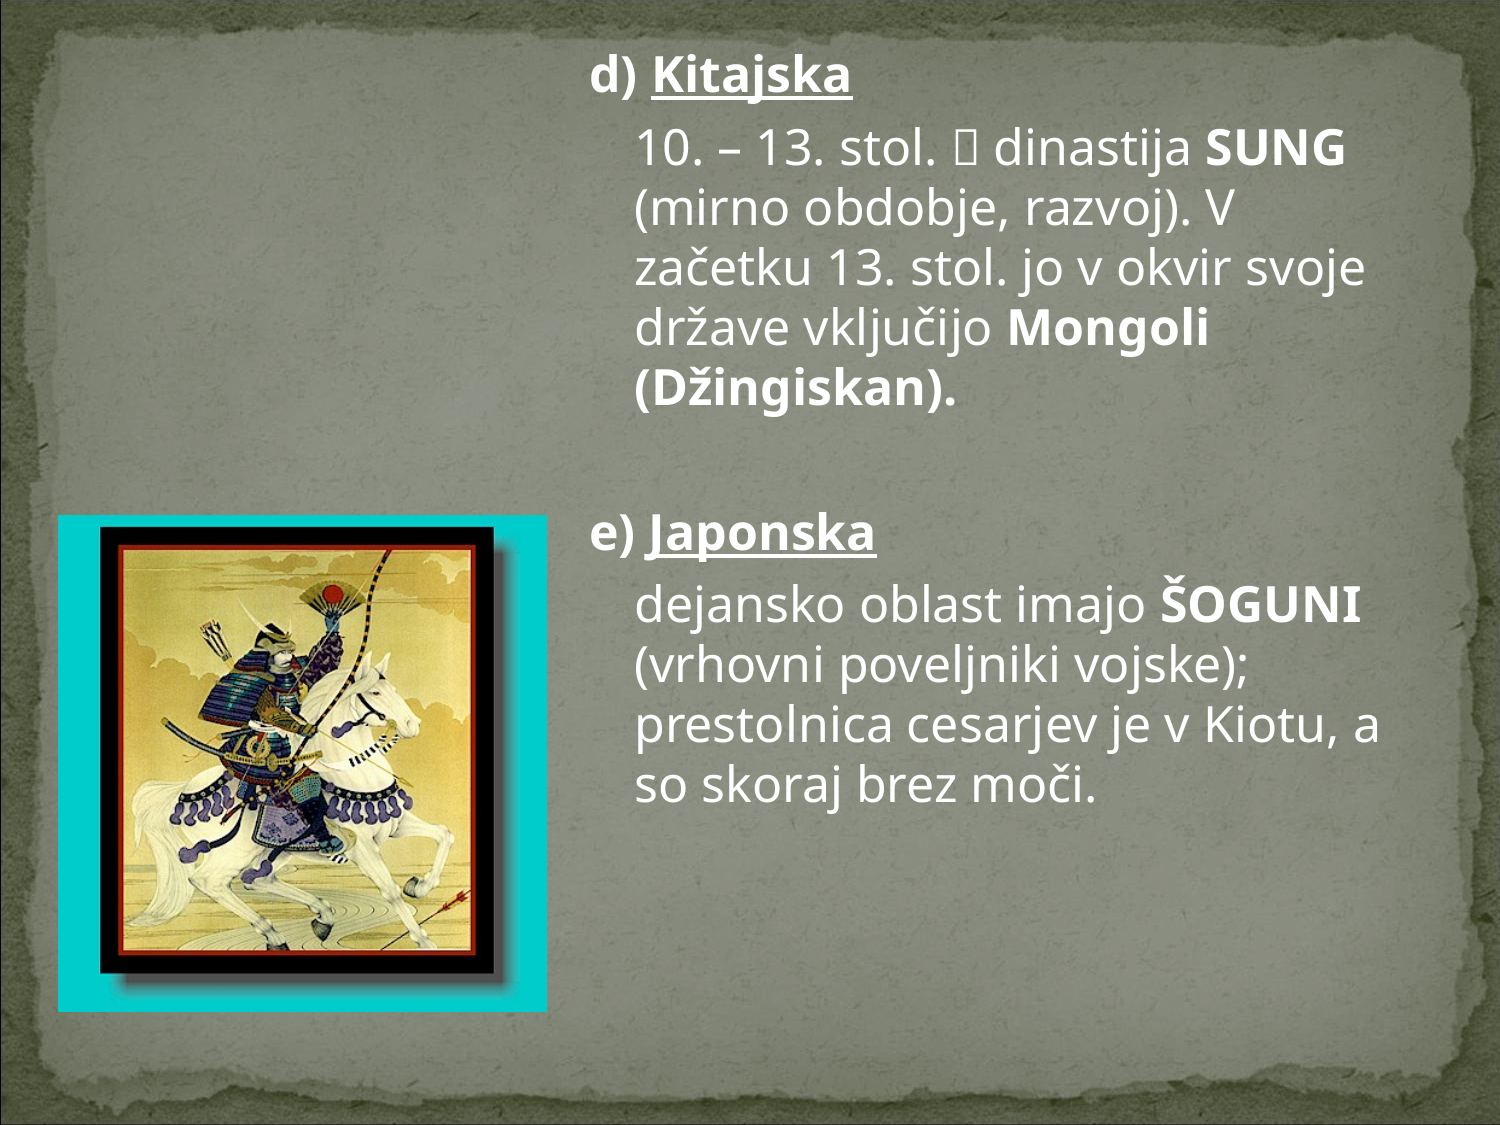

# d) Kitajska
	10. – 13. stol.  dinastija SUNG (mirno obdobje, razvoj). V začetku 13. stol. jo v okvir svoje države vključijo Mongoli (Džingiskan).
e) Japonska
	dejansko oblast imajo ŠOGUNI (vrhovni poveljniki vojske); prestolnica cesarjev je v Kiotu, a so skoraj brez moči.